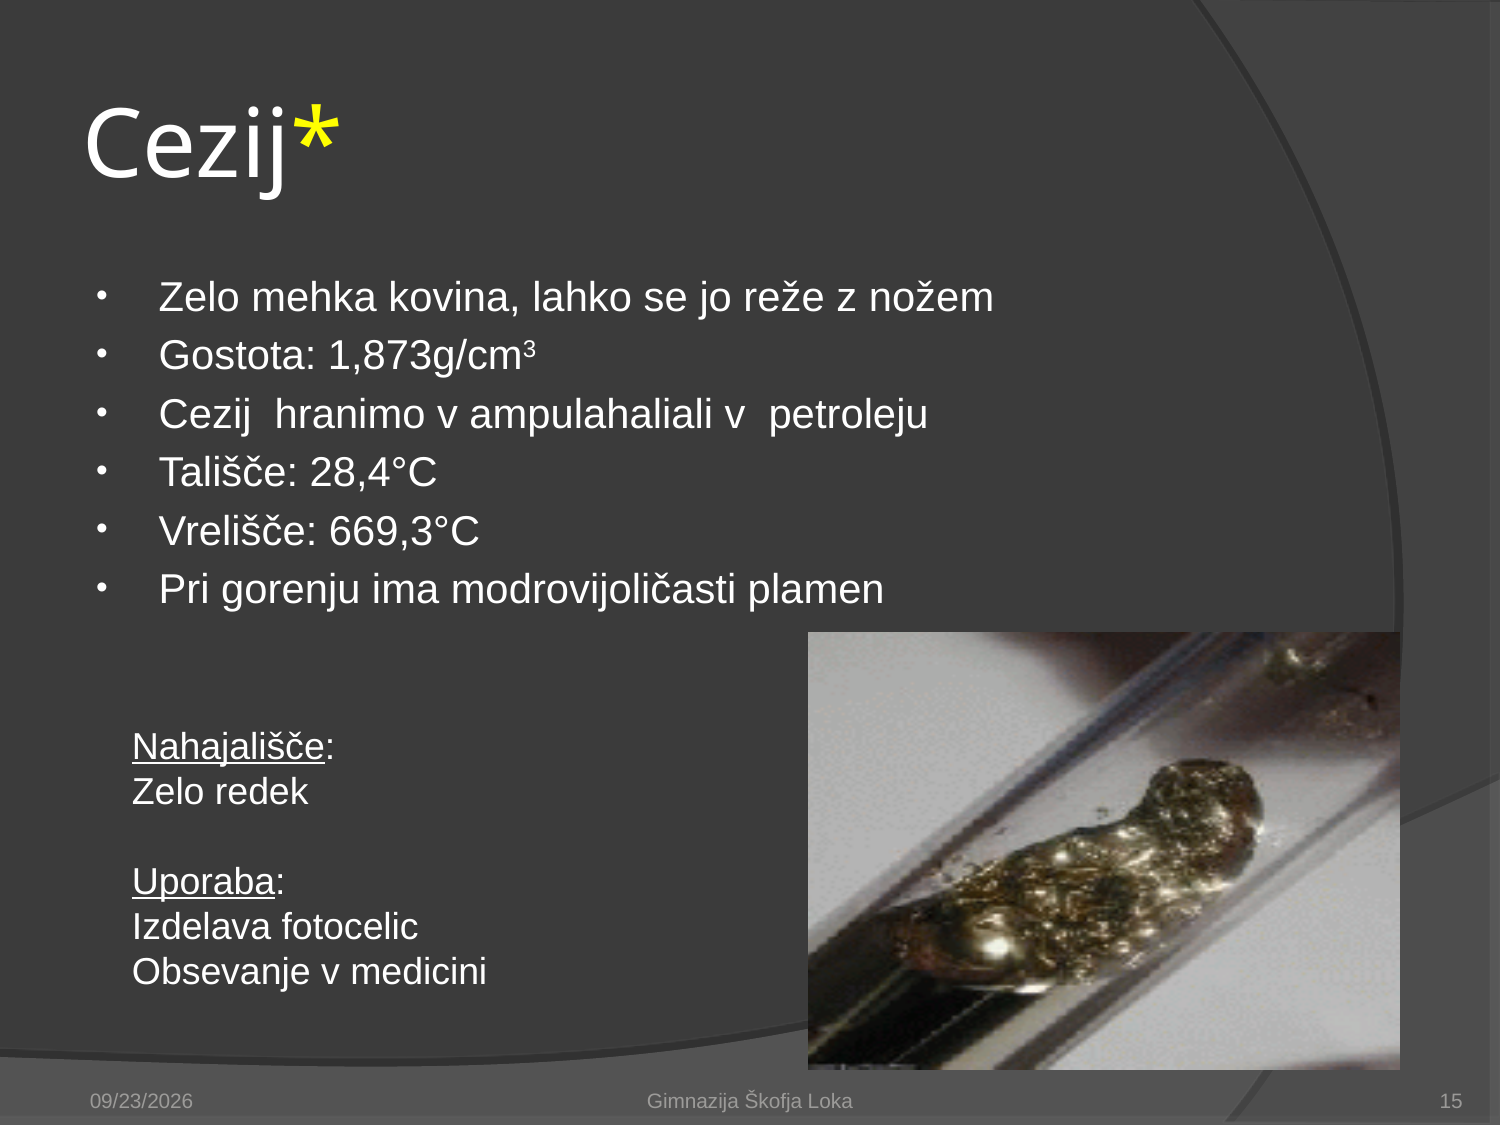

# Cezij*
Zelo mehka kovina, lahko se jo reže z nožem
Gostota: 1,873g/cm3
Cezij hranimo v ampulahaliali v petroleju
Tališče: 28,4°C
Vrelišče: 669,3°C
Pri gorenju ima modrovijoličasti plamen
Nahajališče:
Zelo redek
Uporaba:
Izdelava fotocelic
Obsevanje v medicini
Gimnazija Škofja Loka